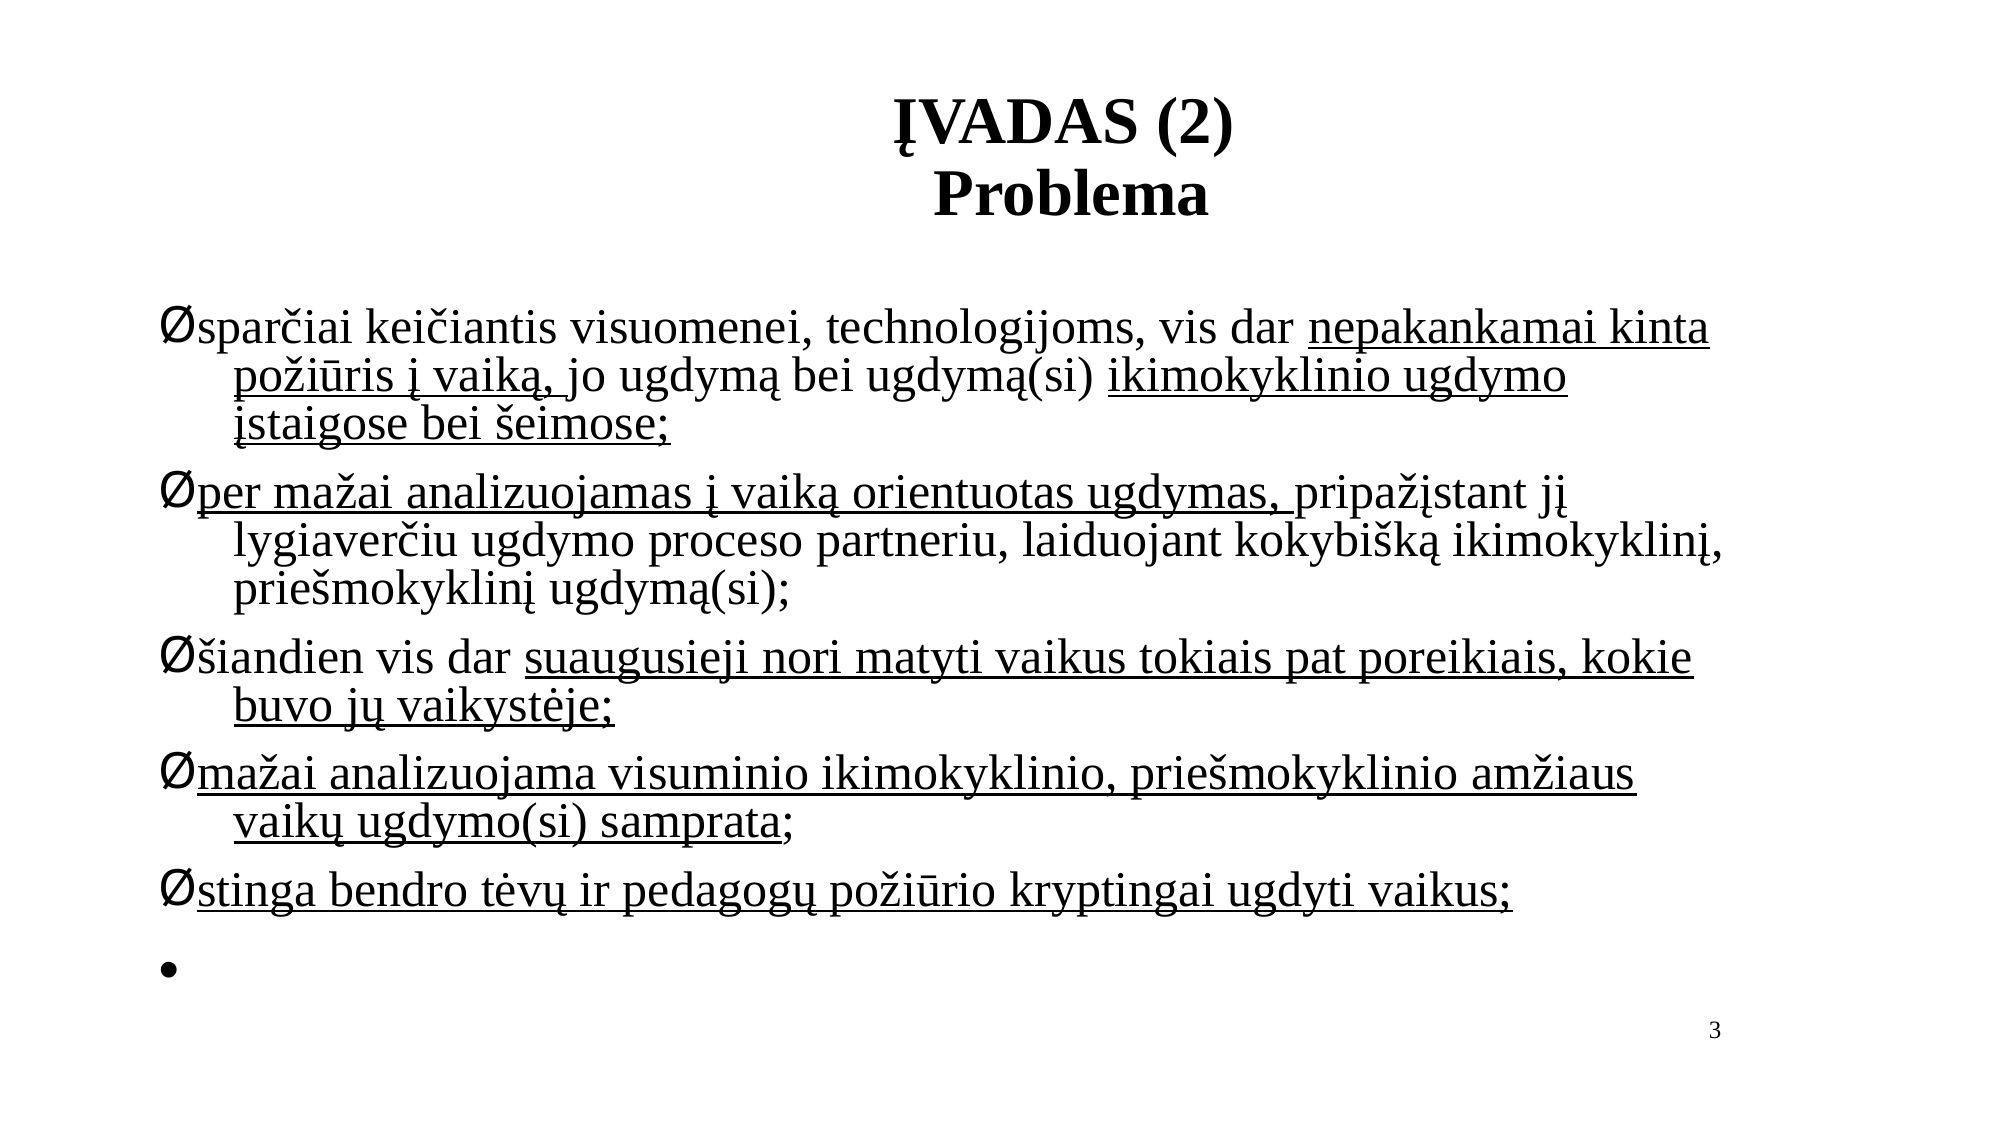

# ĮVADAS (2) Problema
sparčiai keičiantis visuomenei, technologijoms, vis dar nepakankamai kinta požiūris į vaiką, jo ugdymą bei ugdymą(si) ikimokyklinio ugdymo įstaigose bei šeimose;
per mažai analizuojamas į vaiką orientuotas ugdymas, pripažįstant jį lygiaverčiu ugdymo proceso partneriu, laiduojant kokybišką ikimokyklinį, priešmokyklinį ugdymą(si);
šiandien vis dar suaugusieji nori matyti vaikus tokiais pat poreikiais, kokie buvo jų vaikystėje;
mažai analizuojama visuminio ikimokyklinio, priešmokyklinio amžiaus vaikų ugdymo(si) samprata;
stinga bendro tėvų ir pedagogų požiūrio kryptingai ugdyti vaikus;
3